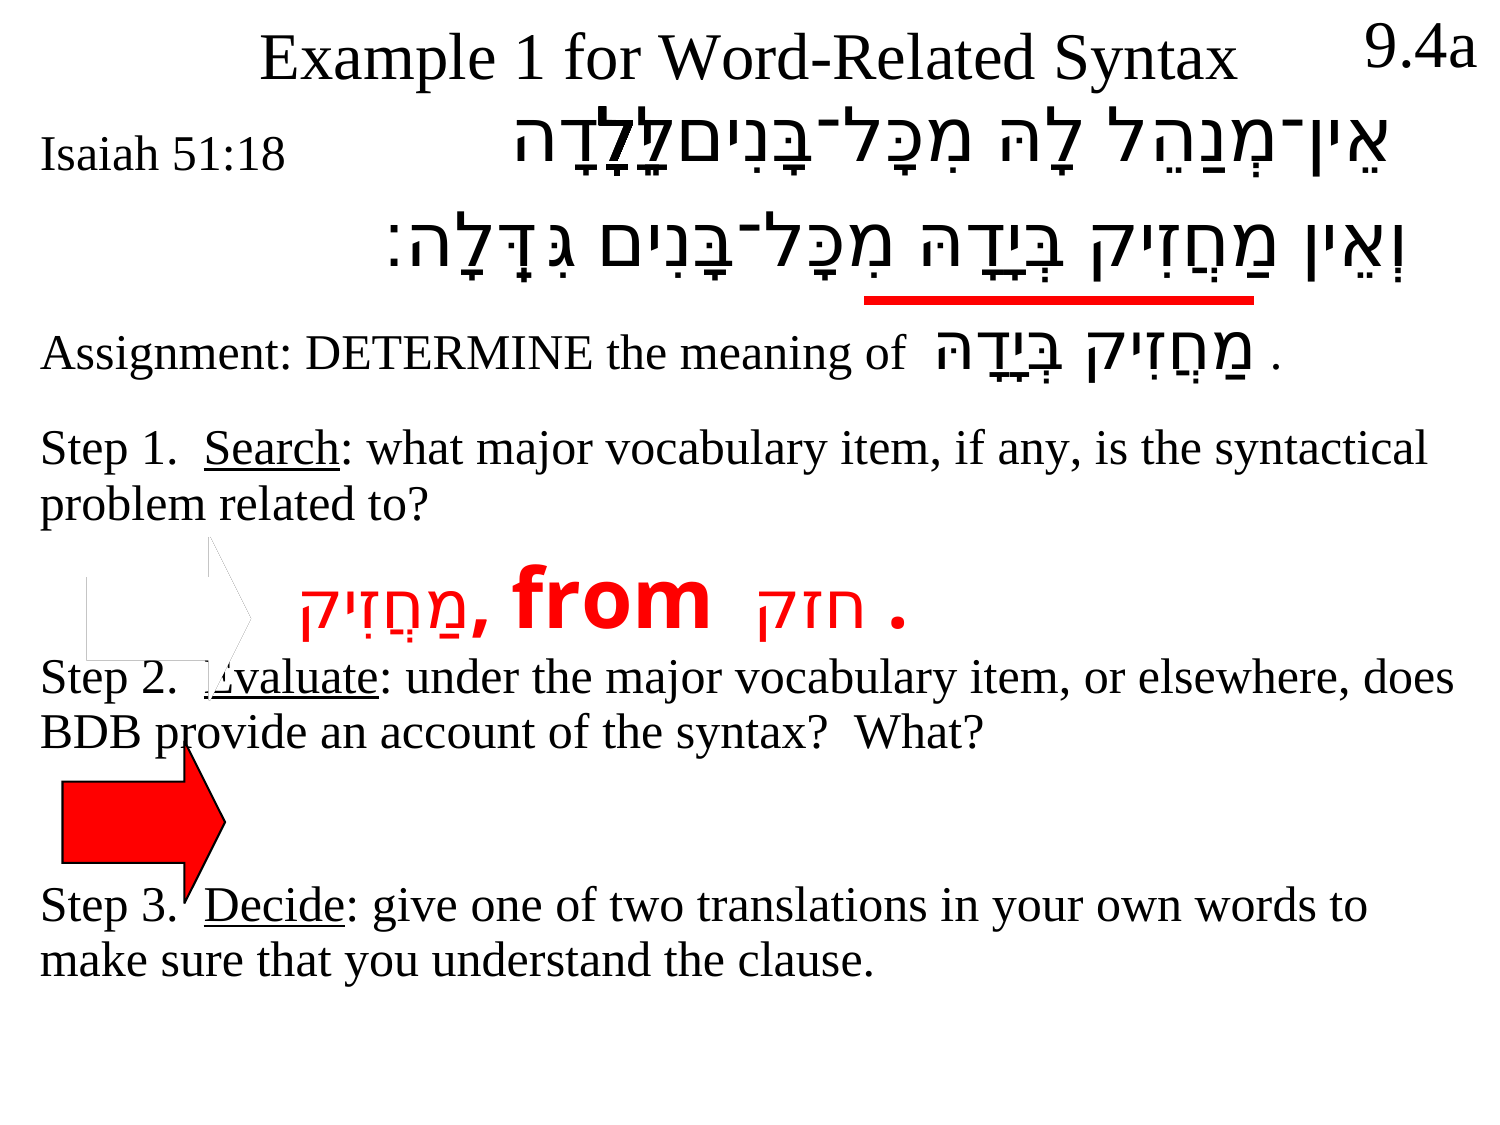

9.4a
Example 1 for Word-Related Syntax
Isaiah 51:18
Assignment: DETERMINE the meaning of מַחֲזִיק בְּיָדָהּ .
Step 1. Search: what major vocabulary item, if any, is the syntactical problem related to?
Step 2. Evaluate: under the major vocabulary item, or elsewhere, does BDB provide an account of the syntax? What?
Step 3. Decide: give one of two translations in your own words to make sure that you understand the clause.
 אֵין־מְנַהֵל לָהּ מִכָּל־בָּנִים יָלָ֑דָה
וְאֵין מַחֲזִיק בְּיָדָהּ מִכָּל־בָּנִים גִּדֵּֽלָה׃
 אֵין־מְנַהֵל לָהּ מִכָּל־בָּנִים יָלָדָה
וְאֵין מַחֲזִיק בְּיָדָהּ מִכָּל־בָּנִים גִּדֵּלָה׃
 אֵין־מְנַהֵל לָהּ מִכָּל־בָּנִים יָלָדָה
וְאֵין מַחֲזִיק בְּיָדָהּ מִכָּל־בָּנִים גִּדֵּלָה׃
 מַחֲזִיק, from חזק .